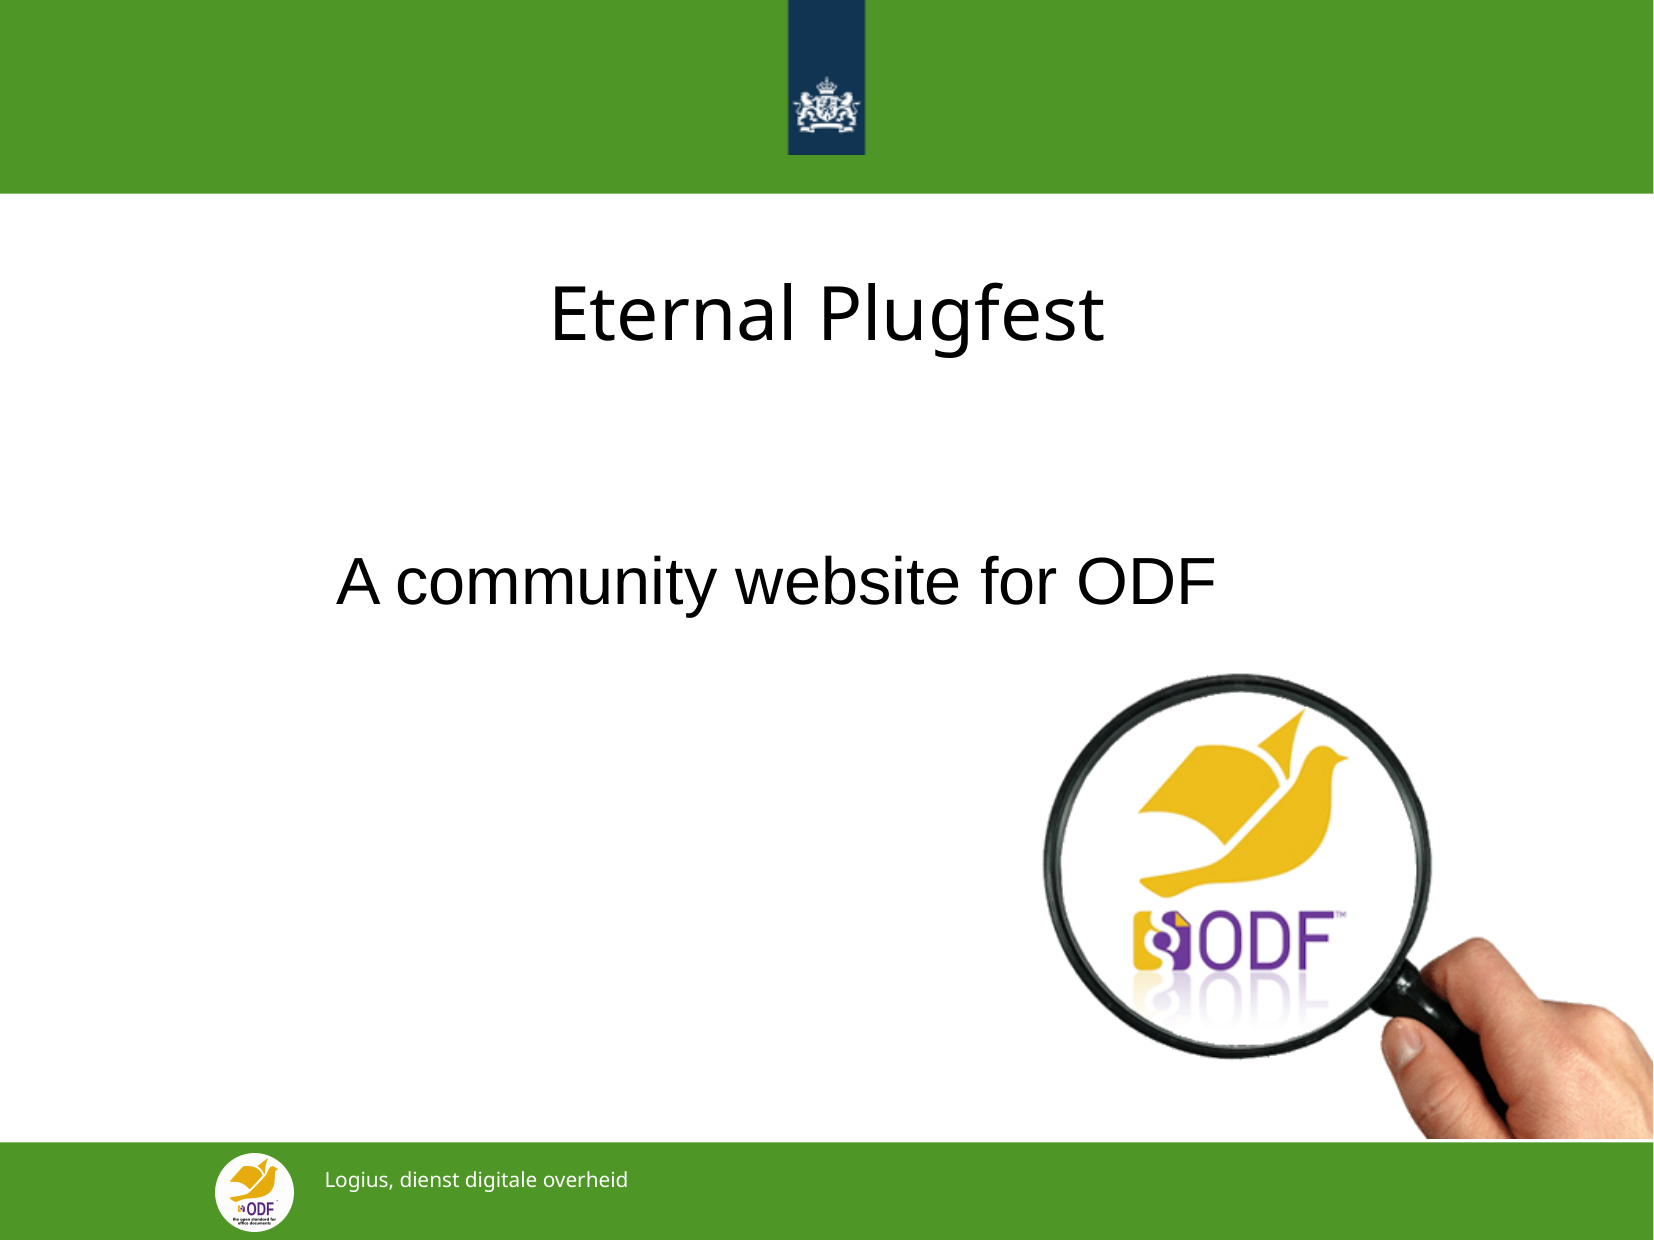

A community website for ODF
# Eternal Plugfest